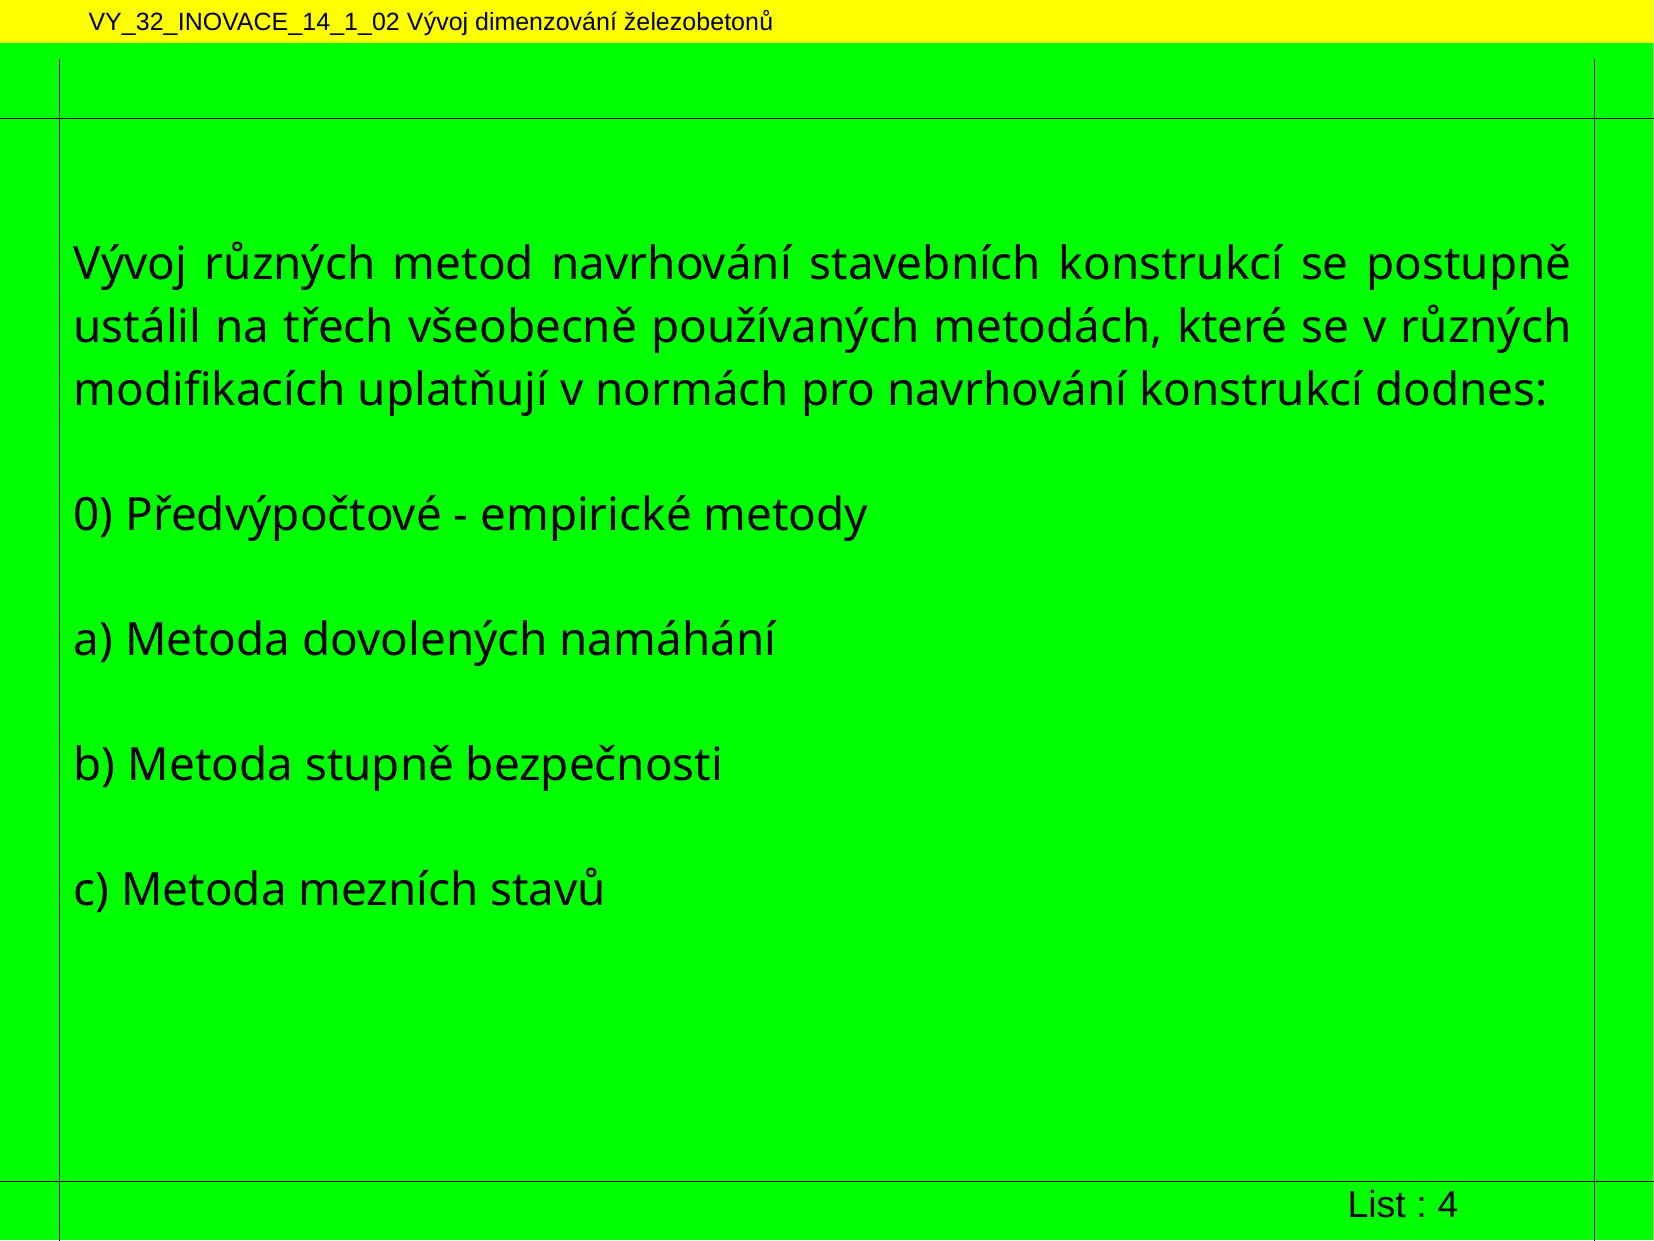

VY_32_INOVACE_14_1_02 Vývoj dimenzování železobetonů
Vývoj různých metod navrhování stavebních konstrukcí se postupně ustálil na třech všeobecně používaných metodách, které se v různých modifikacích uplatňují v normách pro navrhování konstrukcí dodnes:
0) Předvýpočtové - empirické metody
a) Metoda dovolených namáhání
b) Metoda stupně bezpečnosti
c) Metoda mezních stavů
List :